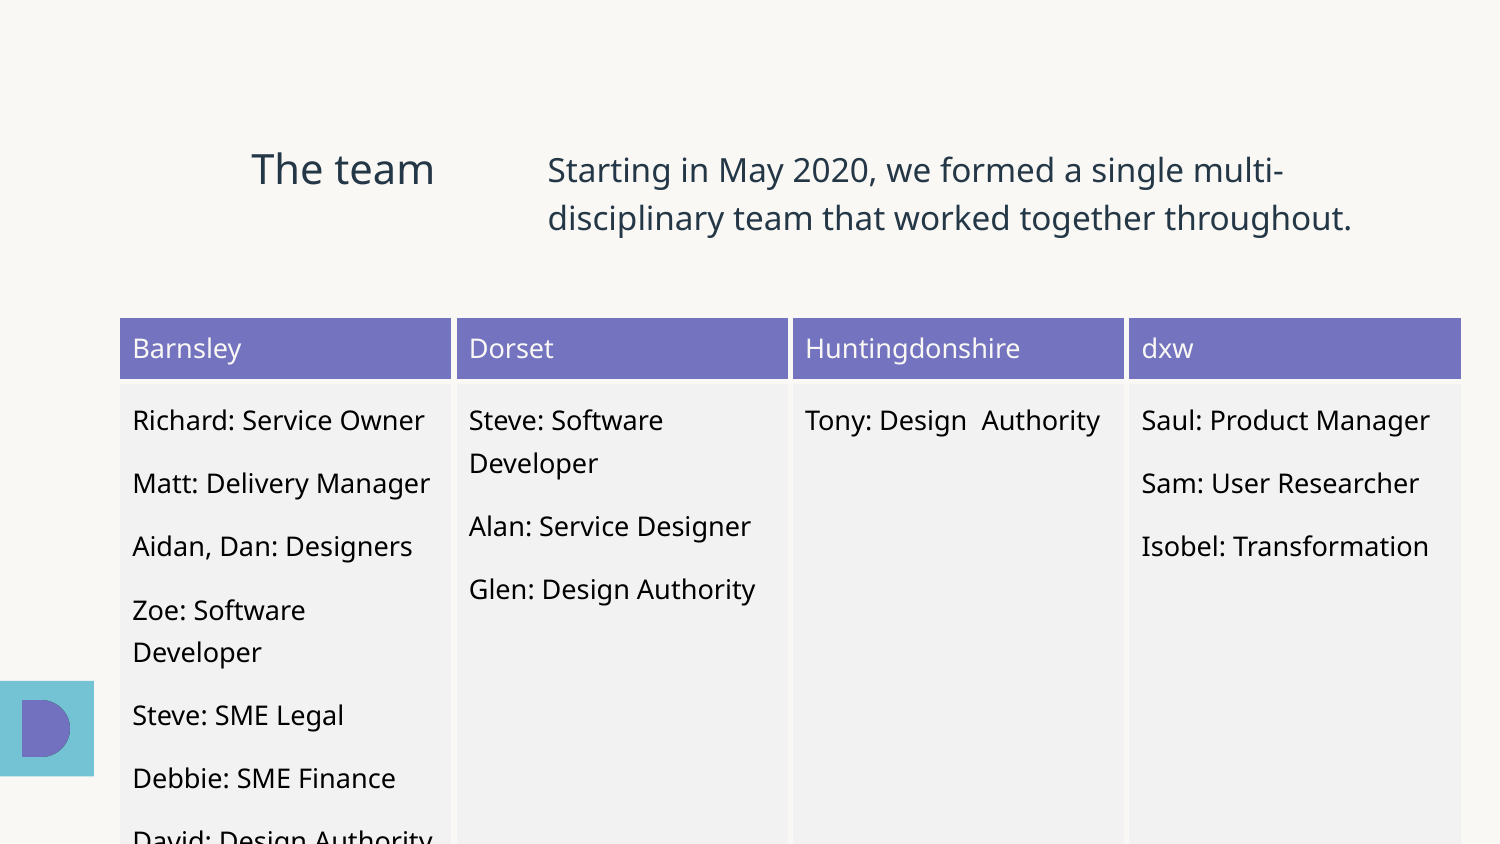

The team
# Starting in May 2020, we formed a single multi-disciplinary team that worked together throughout.
| Barnsley | Dorset | Huntingdonshire | dxw |
| --- | --- | --- | --- |
| Richard: Service Owner Matt: Delivery Manager Aidan, Dan: Designers Zoe: Software Developer Steve: SME Legal Debbie: SME Finance David: Design Authority | Steve: Software Developer Alan: Service Designer Glen: Design Authority | Tony: Design Authority | Saul: Product Manager Sam: User Researcher Isobel: Transformation |